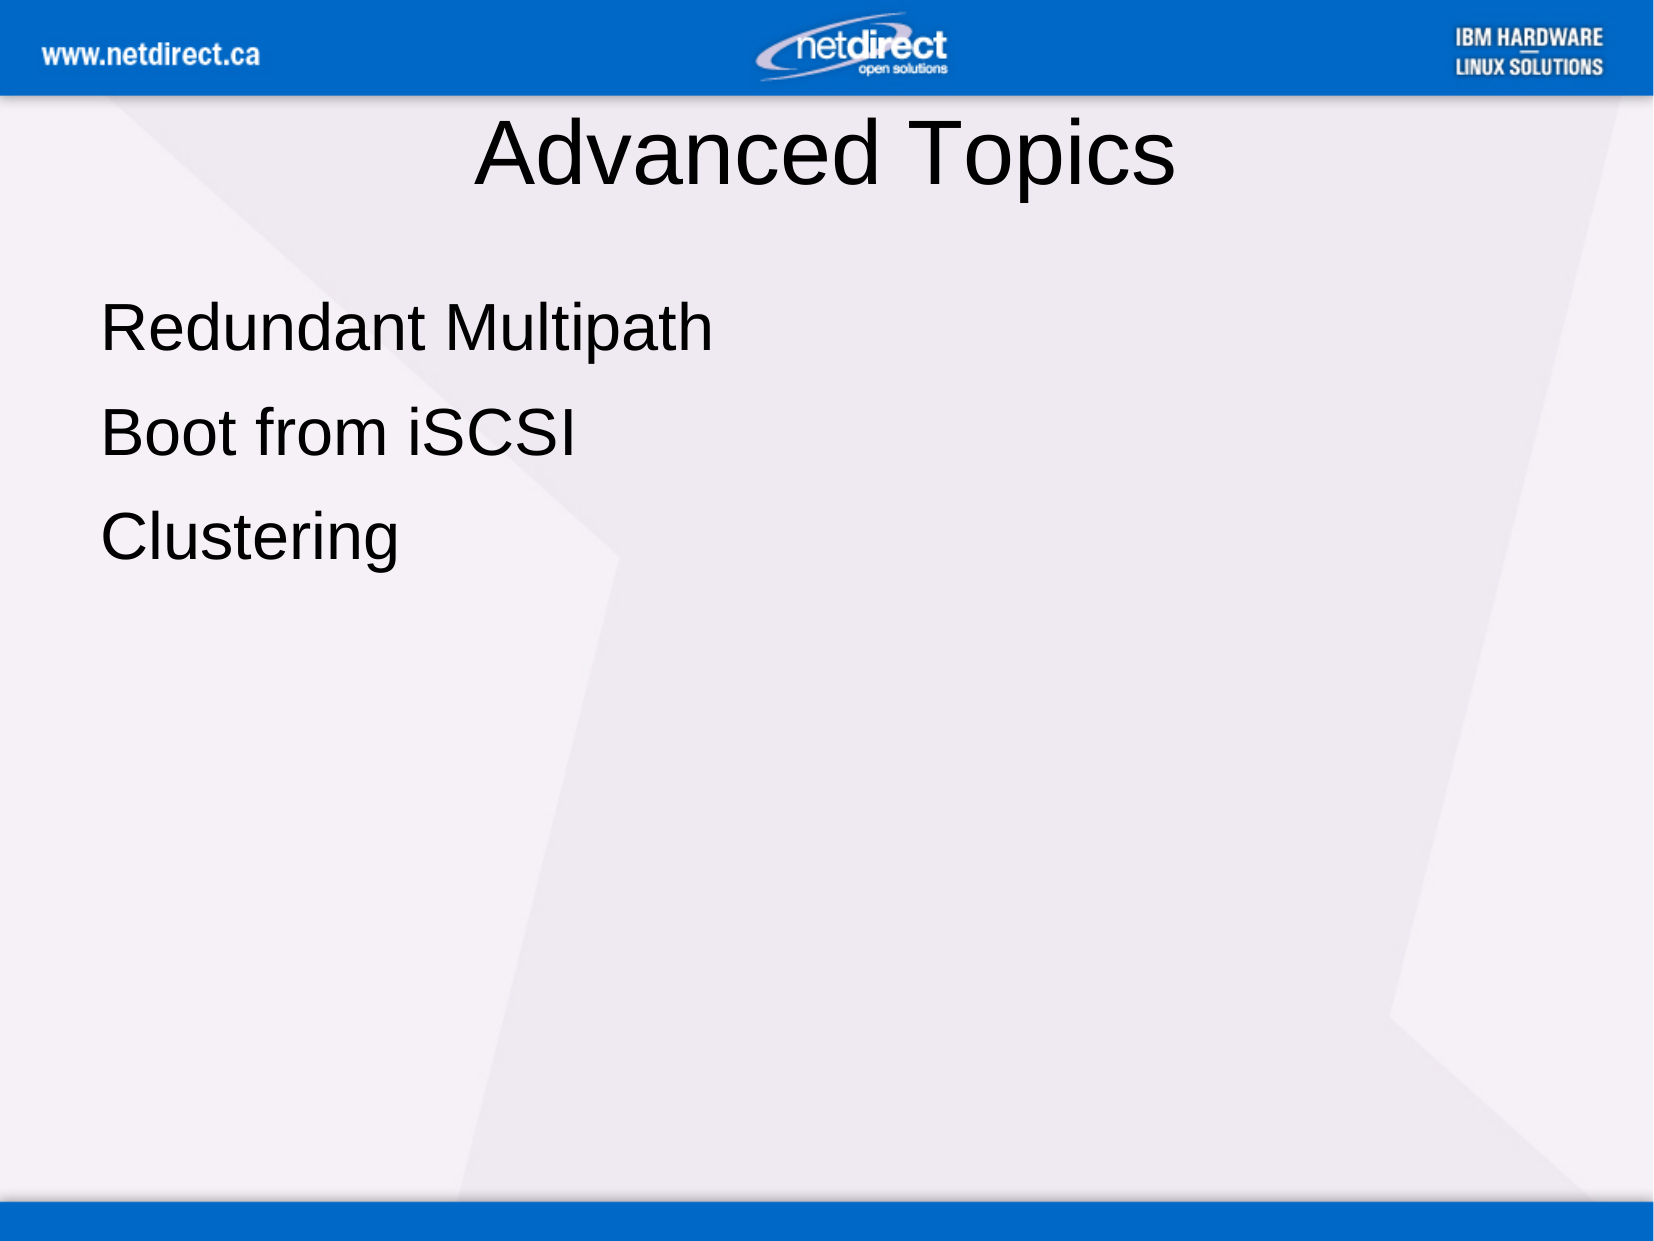

# Advanced Topics
Redundant Multipath
Boot from iSCSI
Clustering